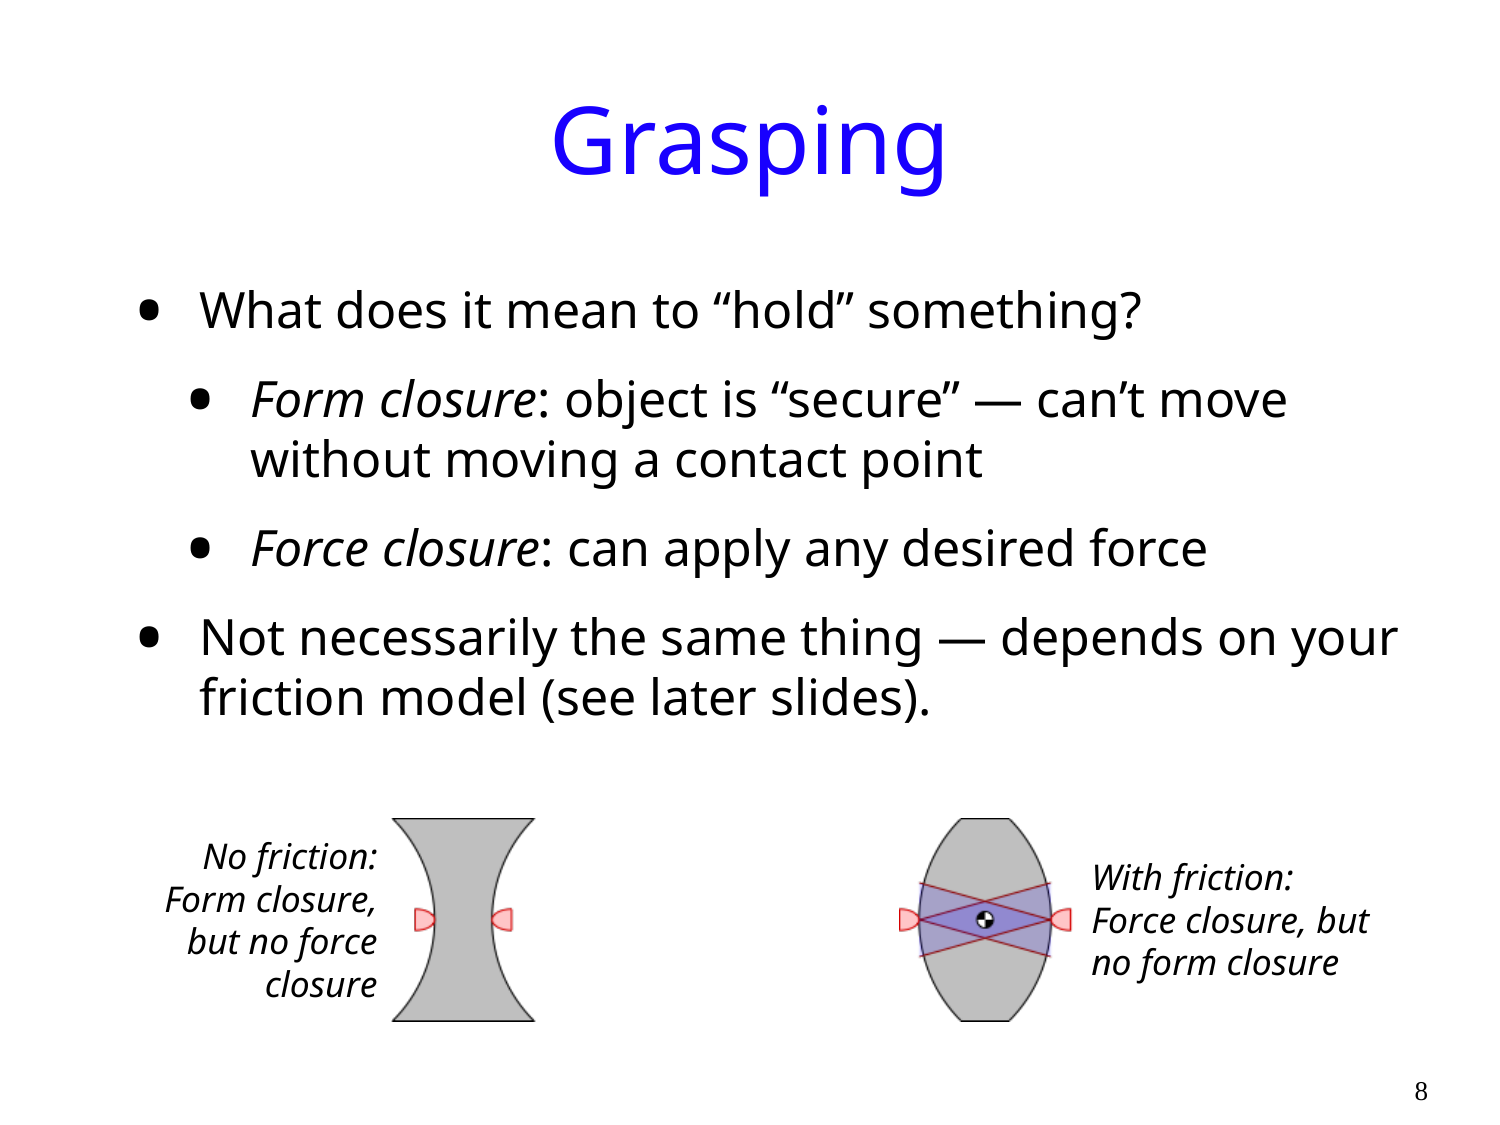

# Grasping
What does it mean to “hold” something?
Form closure: object is “secure” — can’t move without moving a contact point
Force closure: can apply any desired force
Not necessarily the same thing — depends on your friction model (see later slides).
No friction:
Form closure, but no force closure
With friction:
Force closure, but no form closure
8